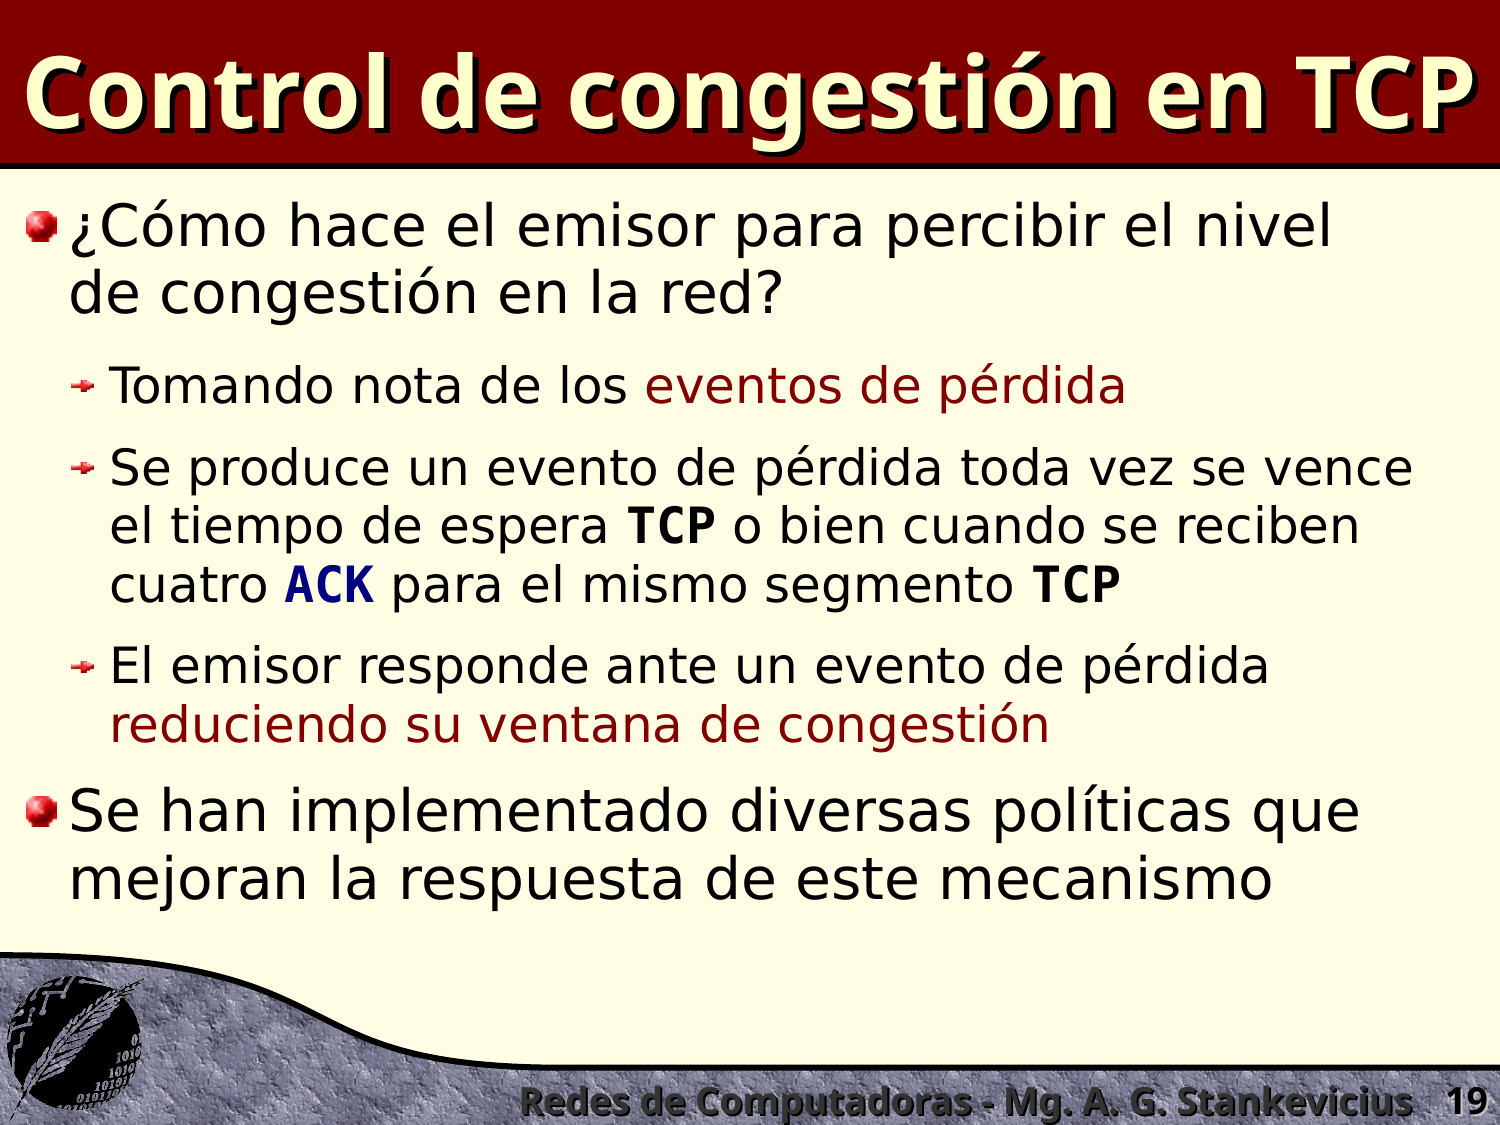

# Control de congestión en TCP
¿Cómo hace el emisor para percibir el nivel
de congestión en la red?
Tomando nota de los eventos de pérdida
Se produce un evento de pérdida toda vez se vence
el tiempo de espera TCP o bien cuando se reciben cuatro ACK para el mismo segmento TCP
El emisor responde ante un evento de pérdida reduciendo su ventana de congestión
Se han implementado diversas políticas que mejoran la respuesta de este mecanismo
19